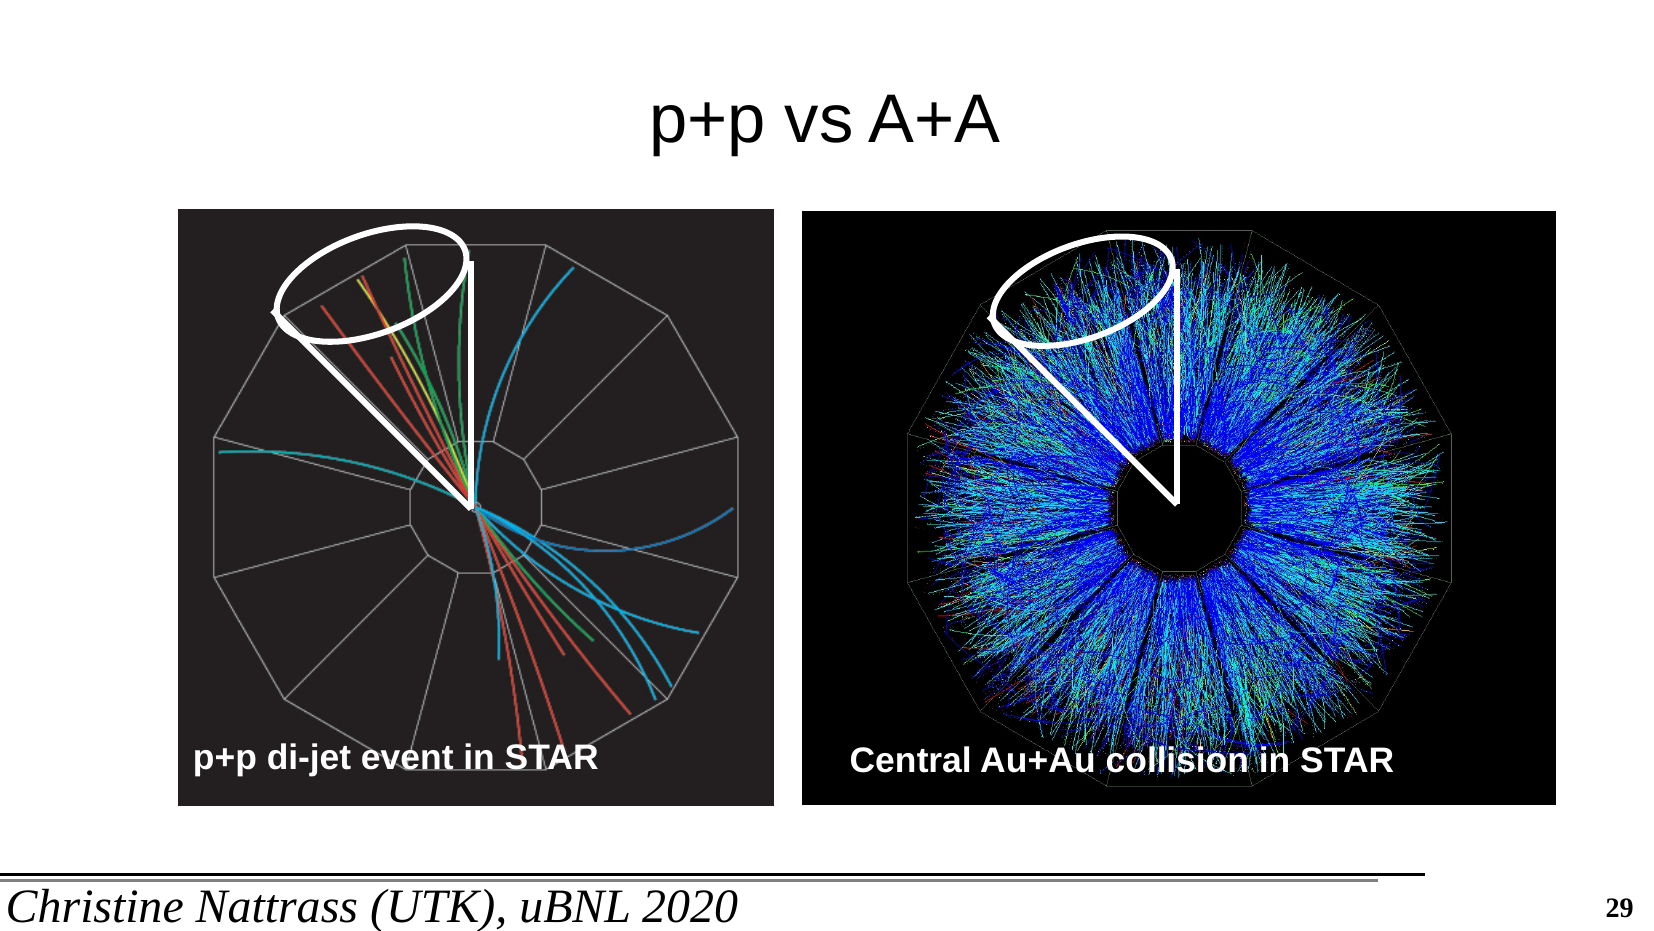

# p+p vs A+A
p+p di-jet event in STAR
Central Au+Au collision in STAR